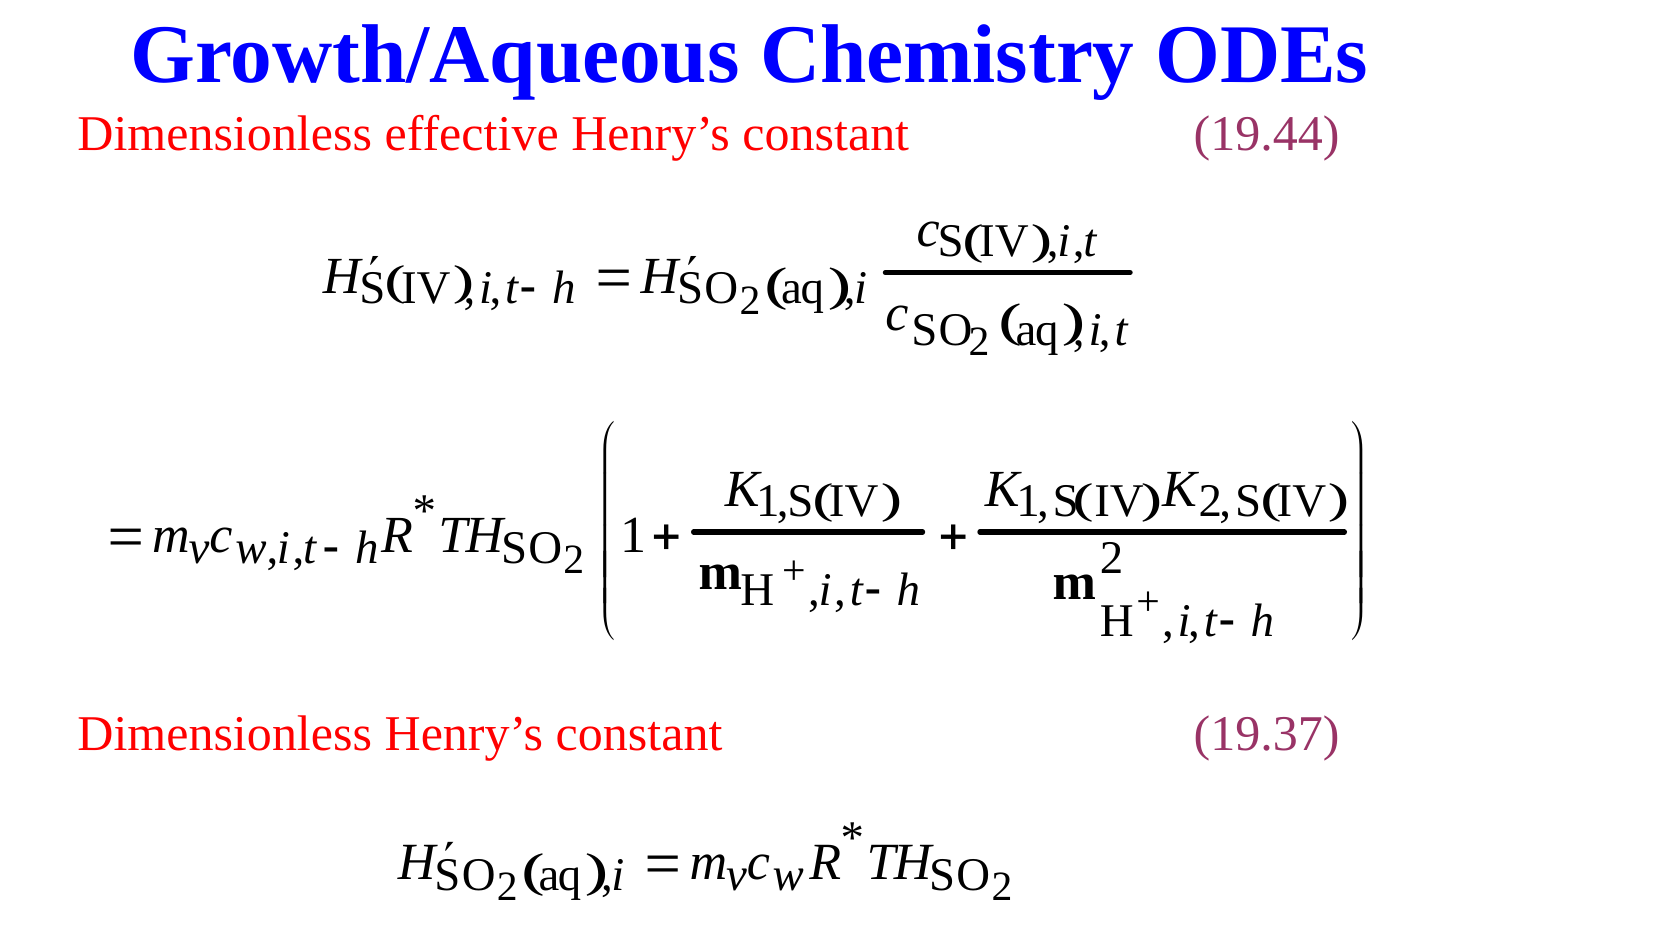

# Growth/Aqueous Chemistry ODEs
Dimensionless effective Henry’s constant 	(19.44)
Dimensionless Henry’s constant	(19.37)